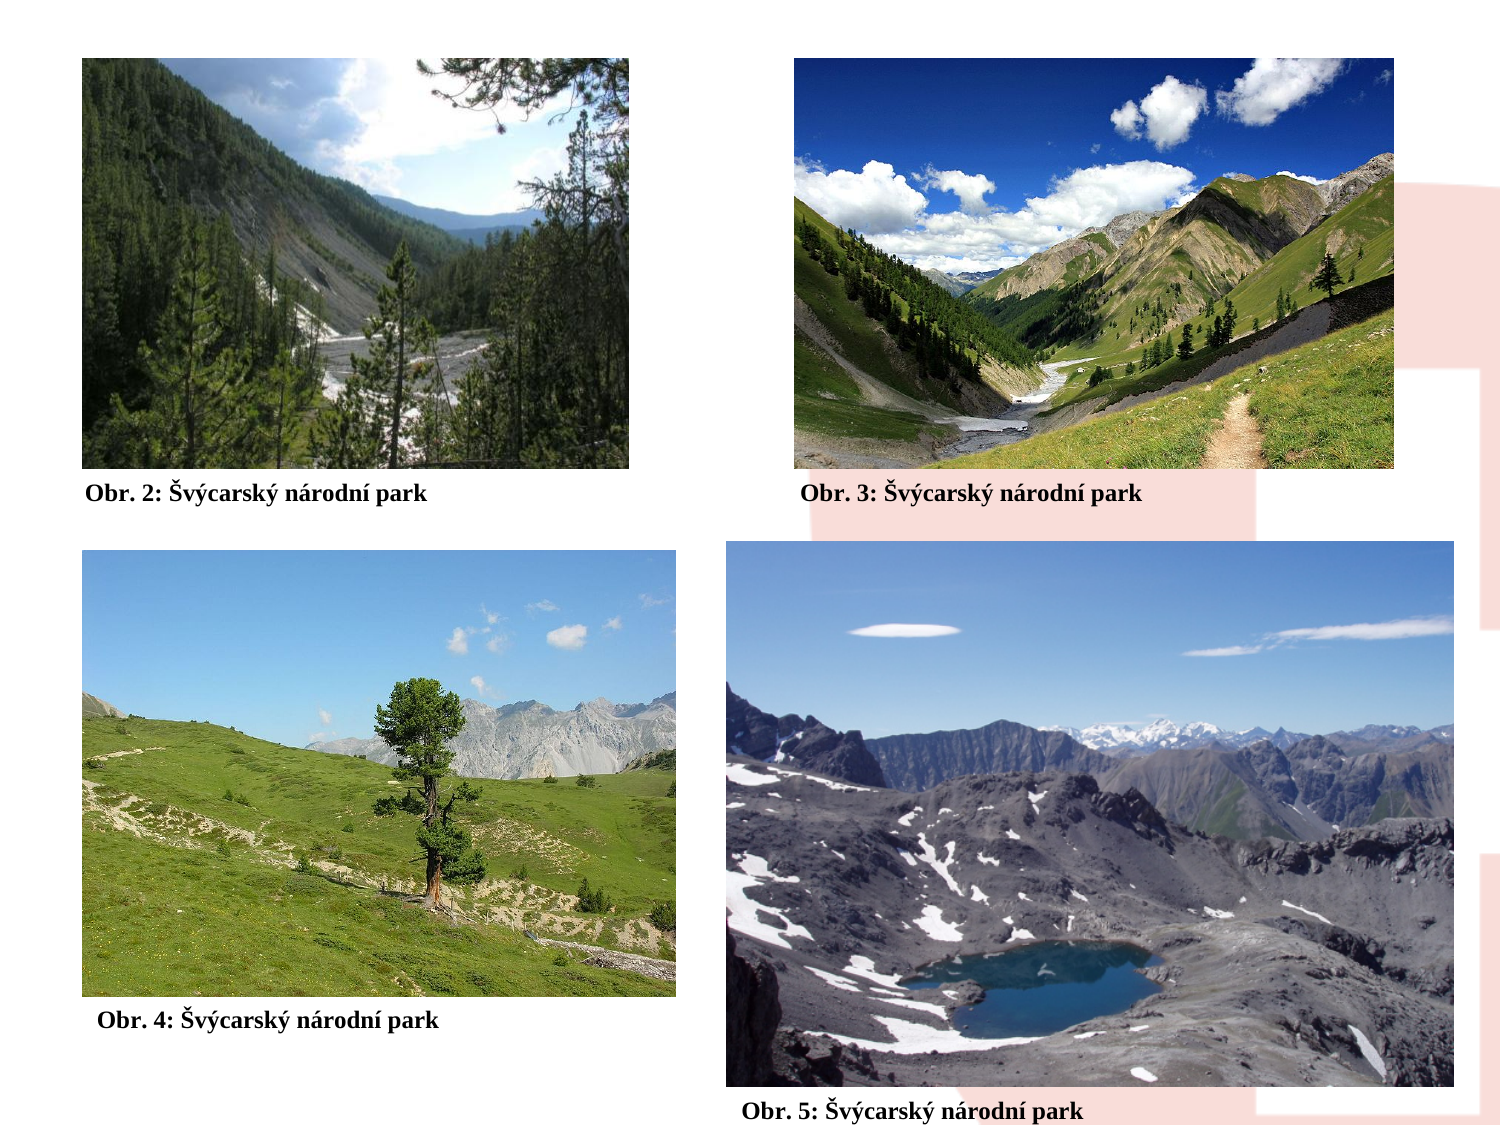

Obr. 2: Švýcarský národní park
Obr. 3: Švýcarský národní park
Obr. 4: Švýcarský národní park
Obr. 5: Švýcarský národní park